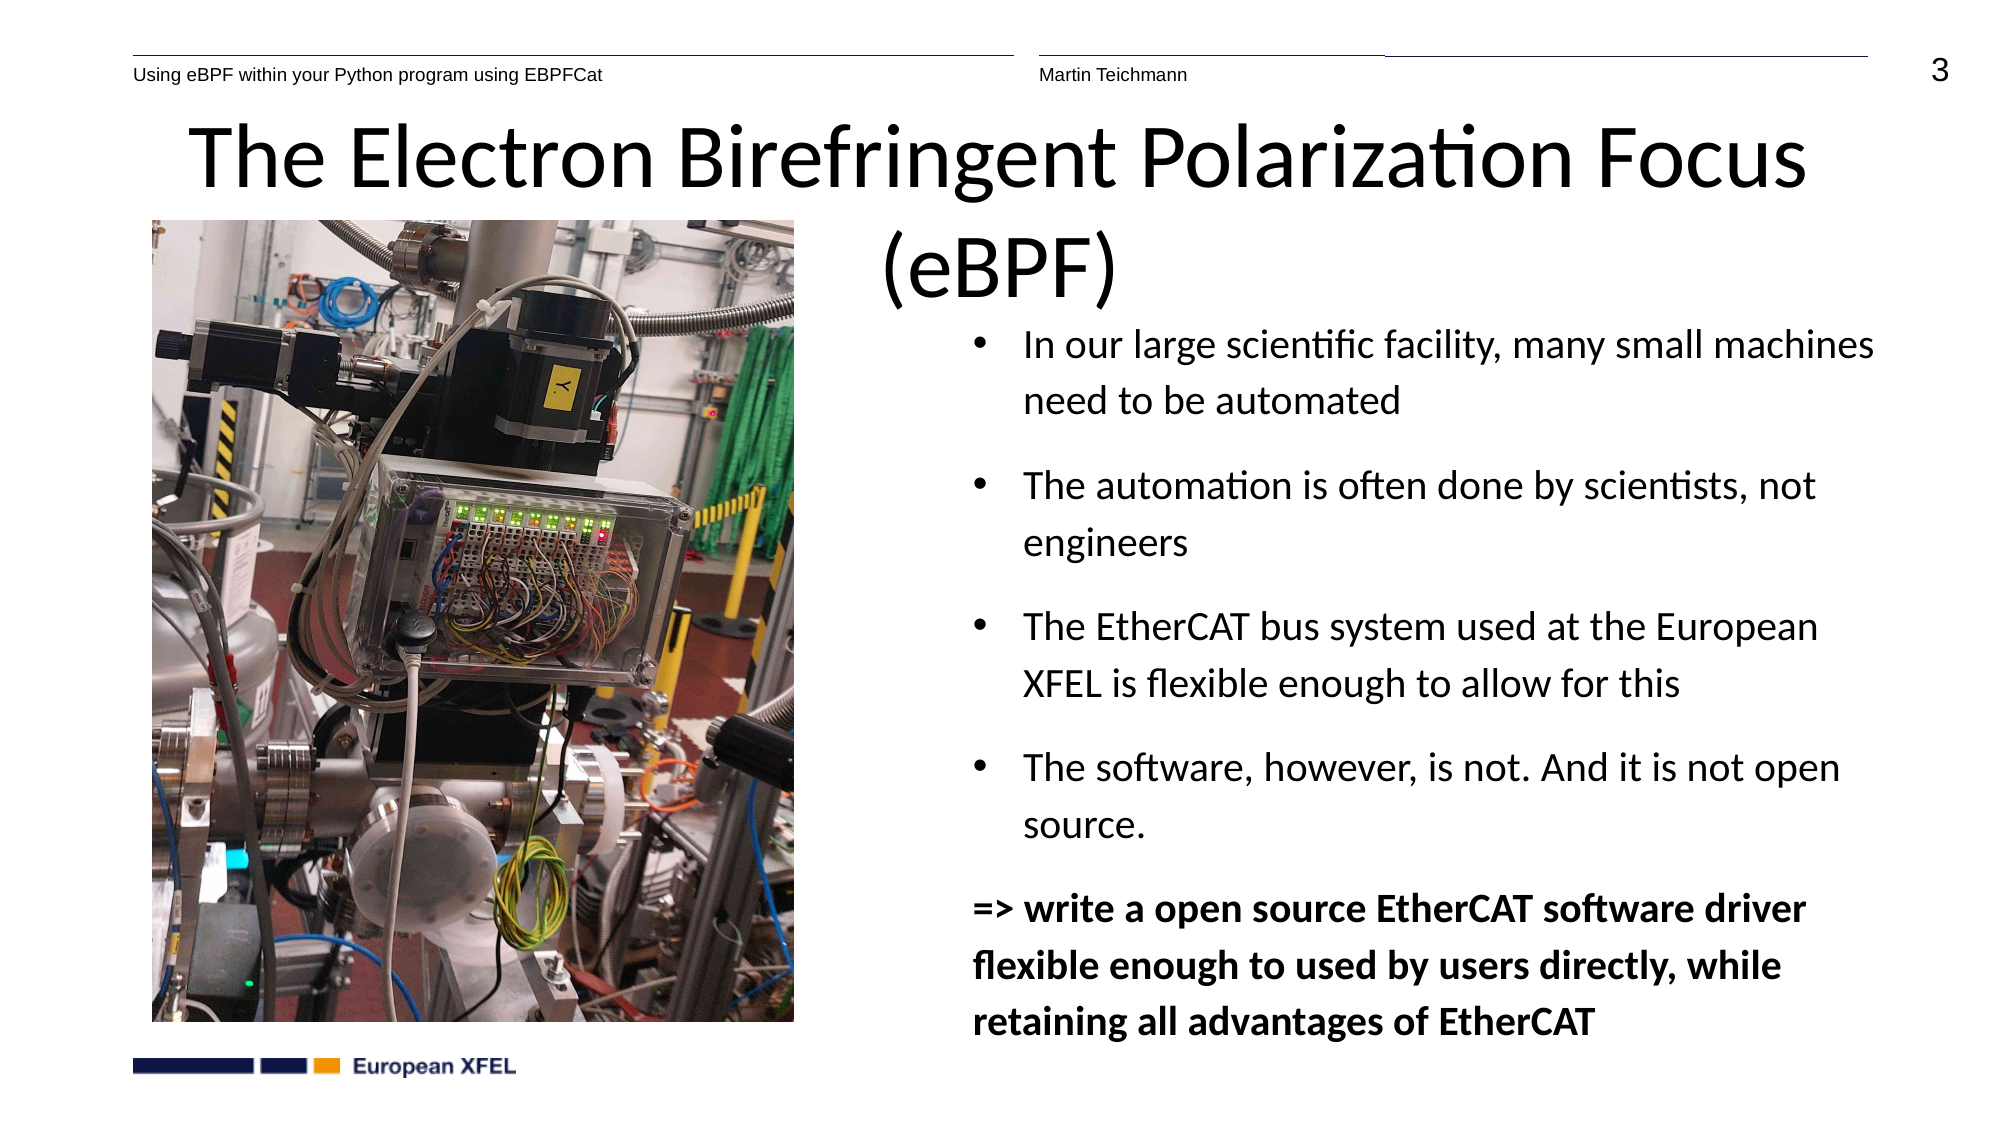

# The Electron Birefringent Polarization Focus (eBPF)
In our large scientific facility, many small machines need to be automated
The automation is often done by scientists, not engineers
The EtherCAT bus system used at the European XFEL is flexible enough to allow for this
The software, however, is not. And it is not open source.
=> write a open source EtherCAT software driver flexible enough to used by users directly, while retaining all advantages of EtherCAT